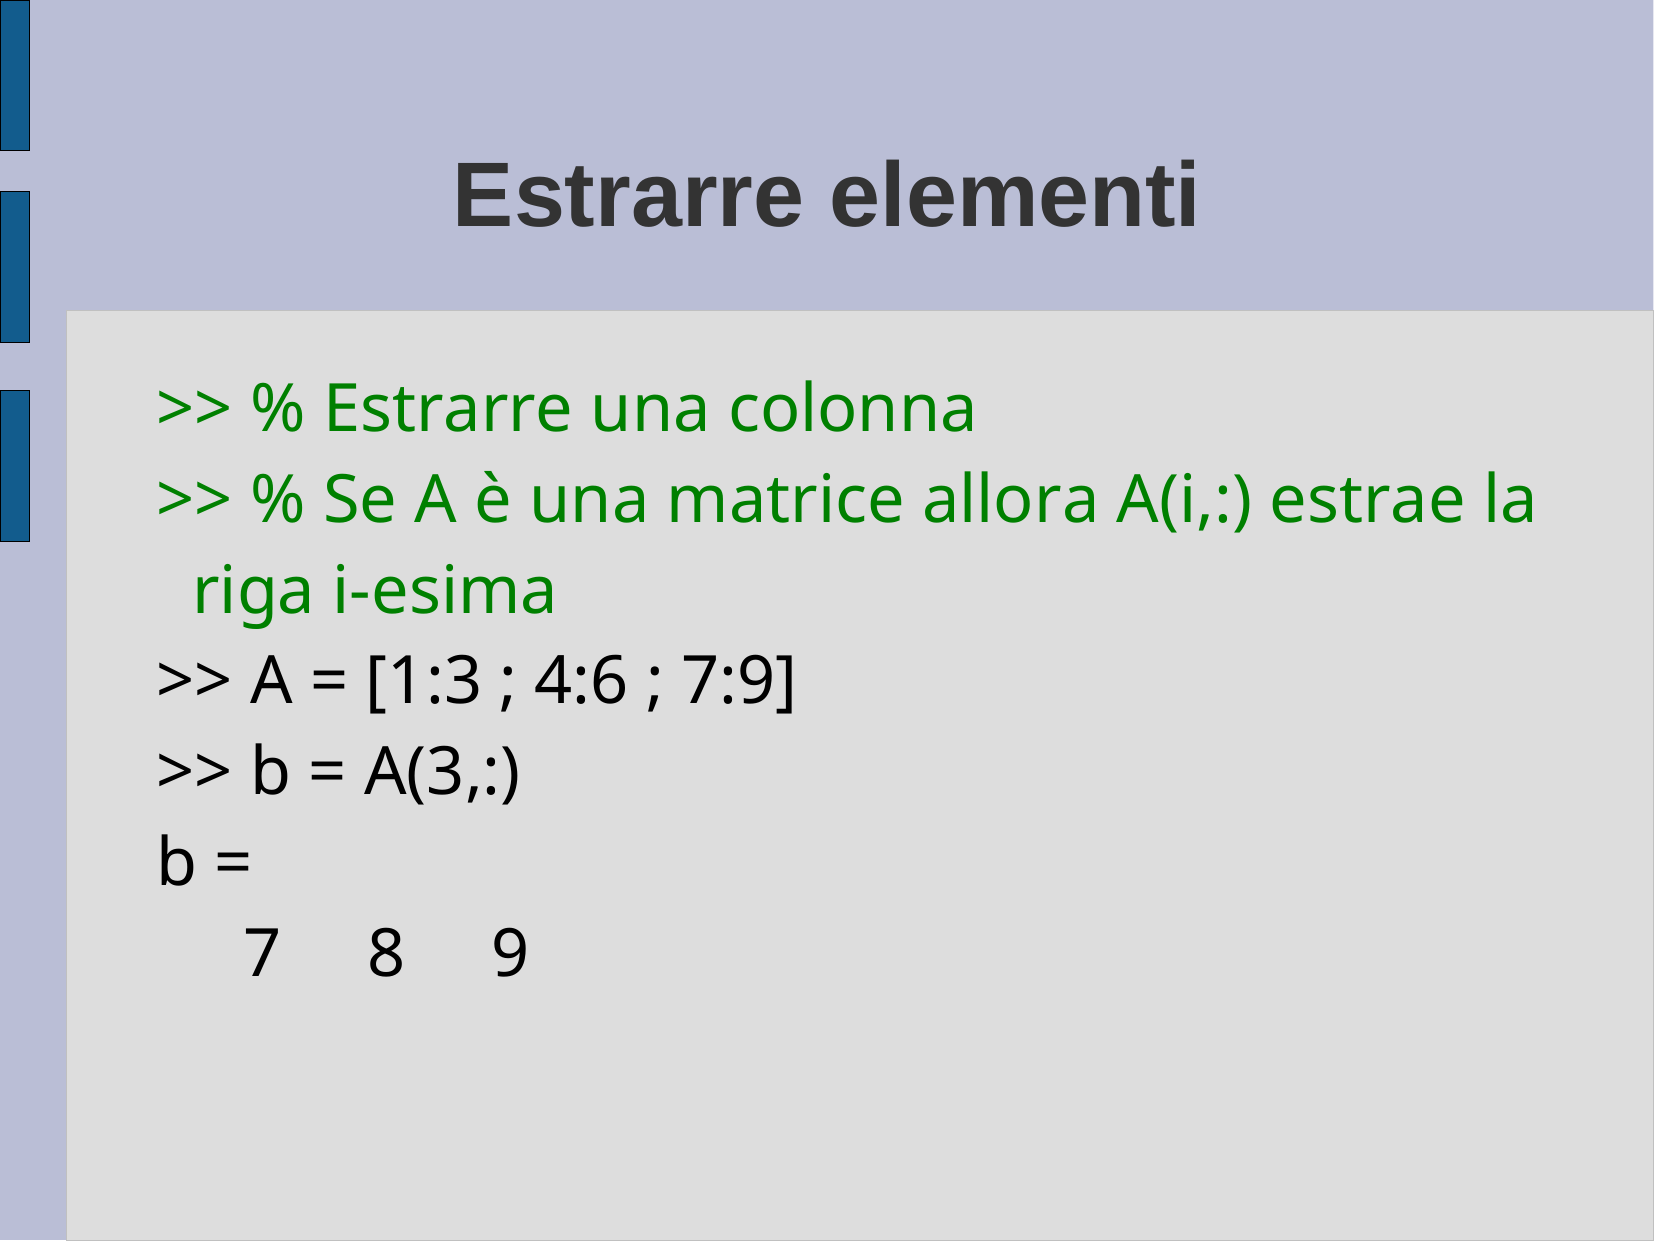

# Estrarre elementi
>> % Estrarre una colonna
>> % Se A è una matrice allora A(i,:) estrae la riga i-esima
>> A = [1:3 ; 4:6 ; 7:9]
>> b = A(3,:)
b =
 7 8 9